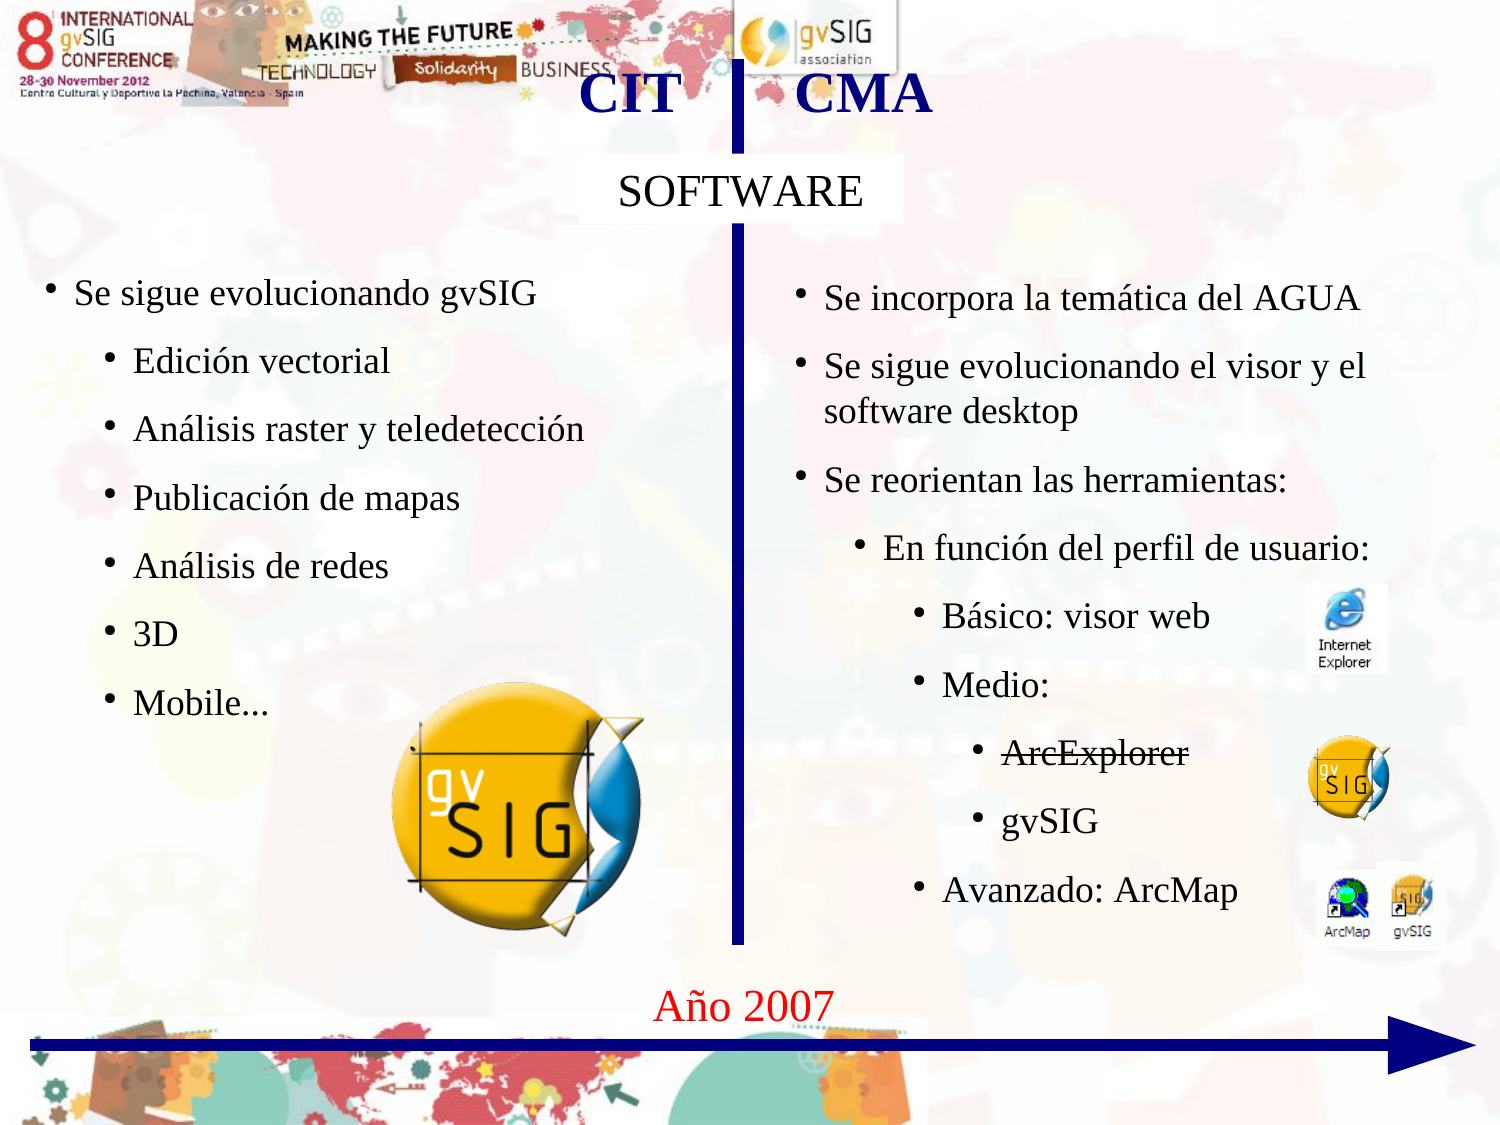

CIT
CMA
SOFTWARE
Se sigue evolucionando gvSIG
Edición vectorial
Análisis raster y teledetección
Publicación de mapas
Análisis de redes
3D
Mobile...
Se incorpora la temática del AGUA
Se sigue evolucionando el visor y el software desktop
Se reorientan las herramientas:
En función del perfil de usuario:
Básico: visor web
Medio:
ArcExplorer
gvSIG
Avanzado: ArcMap
Año 2007